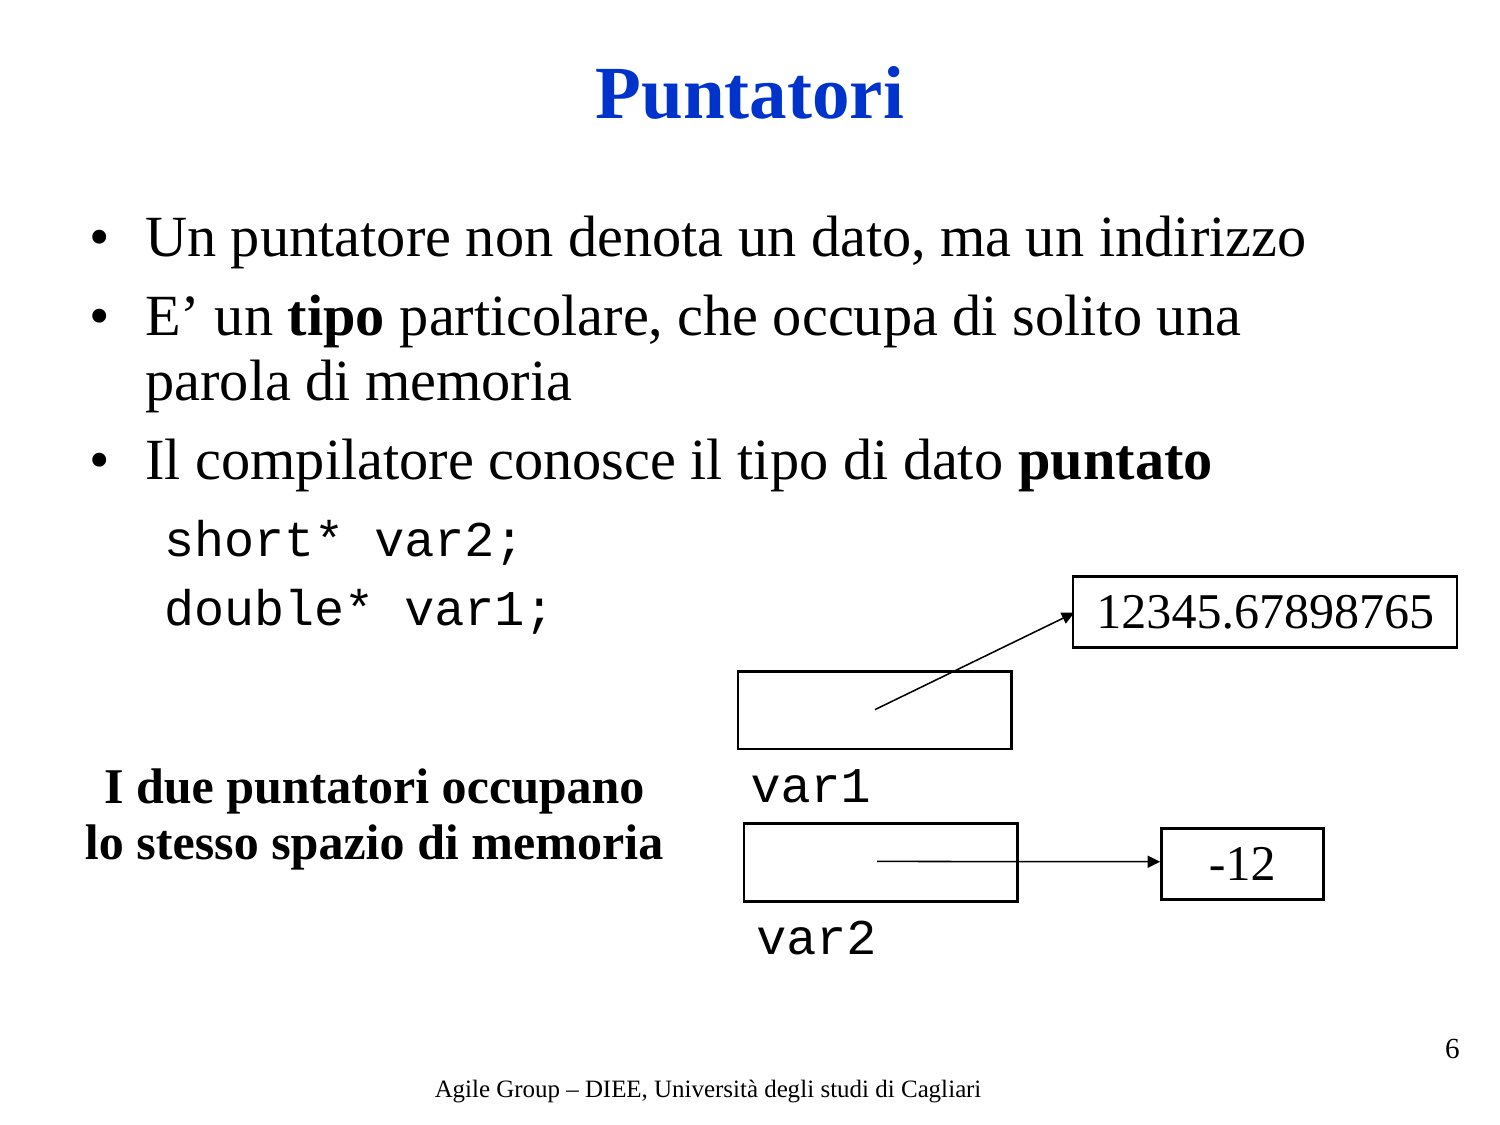

# Puntatori
Un puntatore non denota un dato, ma un indirizzo
E’ un tipo particolare, che occupa di solito una parola di memoria
Il compilatore conosce il tipo di dato puntato
		short* var2;
		double* var1;
12345.67898765
I due puntatori occupano
lo stesso spazio di memoria
var1
-12
var2
6